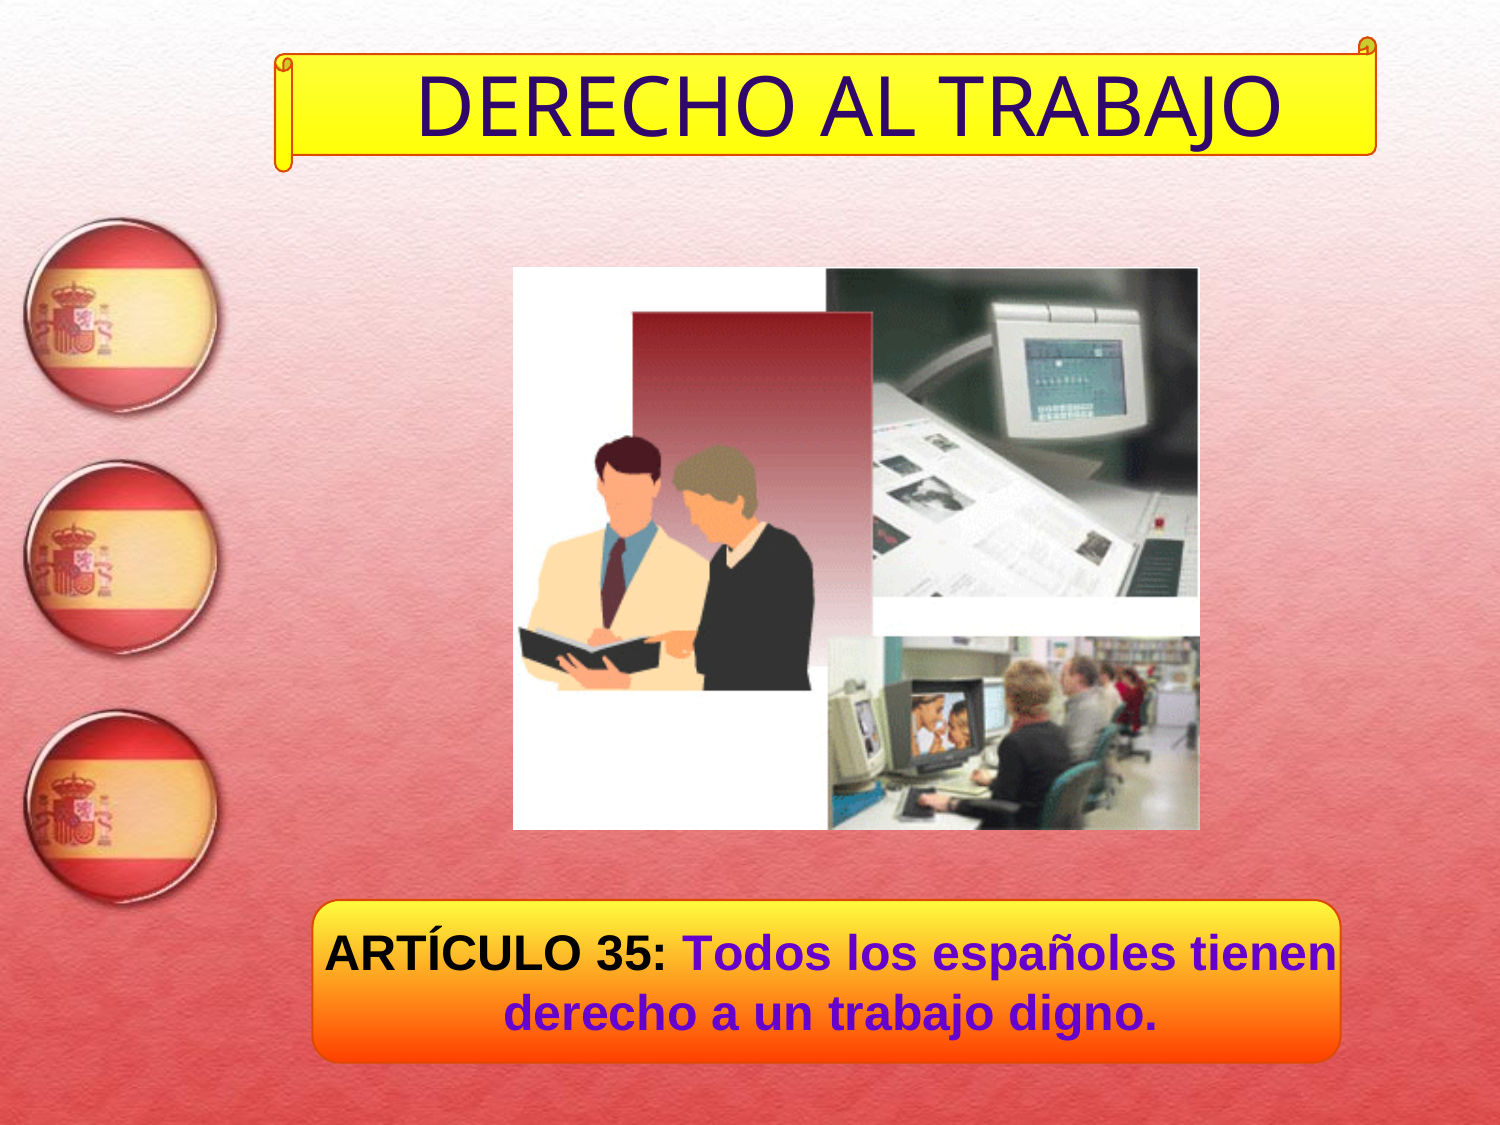

DERECHO AL TRABAJO
ARTÍCULO 35: Todos los españoles tienen derecho a un trabajo digno.
35